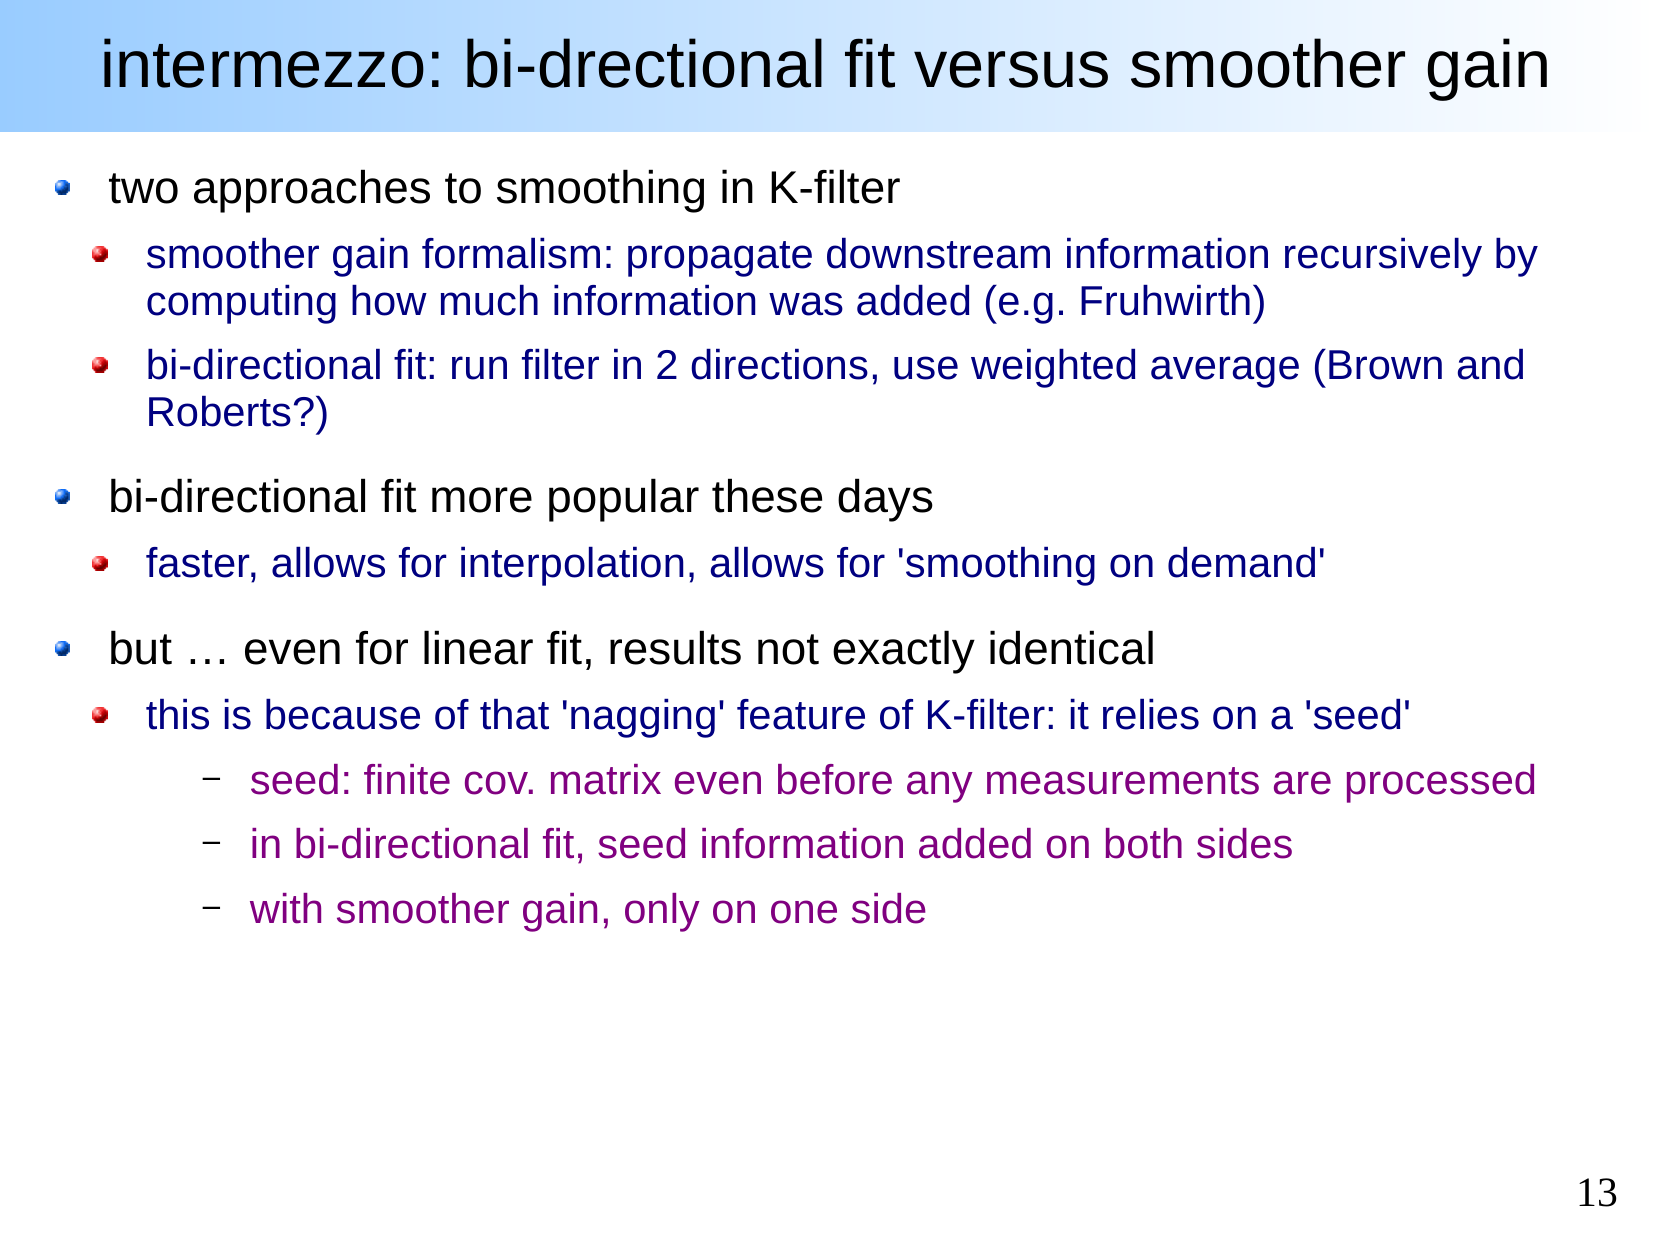

# intermezzo: bi-drectional fit versus smoother gain
two approaches to smoothing in K-filter
smoother gain formalism: propagate downstream information recursively by computing how much information was added (e.g. Fruhwirth)
bi-directional fit: run filter in 2 directions, use weighted average (Brown and Roberts?)
bi-directional fit more popular these days
faster, allows for interpolation, allows for 'smoothing on demand'
but … even for linear fit, results not exactly identical
this is because of that 'nagging' feature of K-filter: it relies on a 'seed'
seed: finite cov. matrix even before any measurements are processed
in bi-directional fit, seed information added on both sides
with smoother gain, only on one side
13